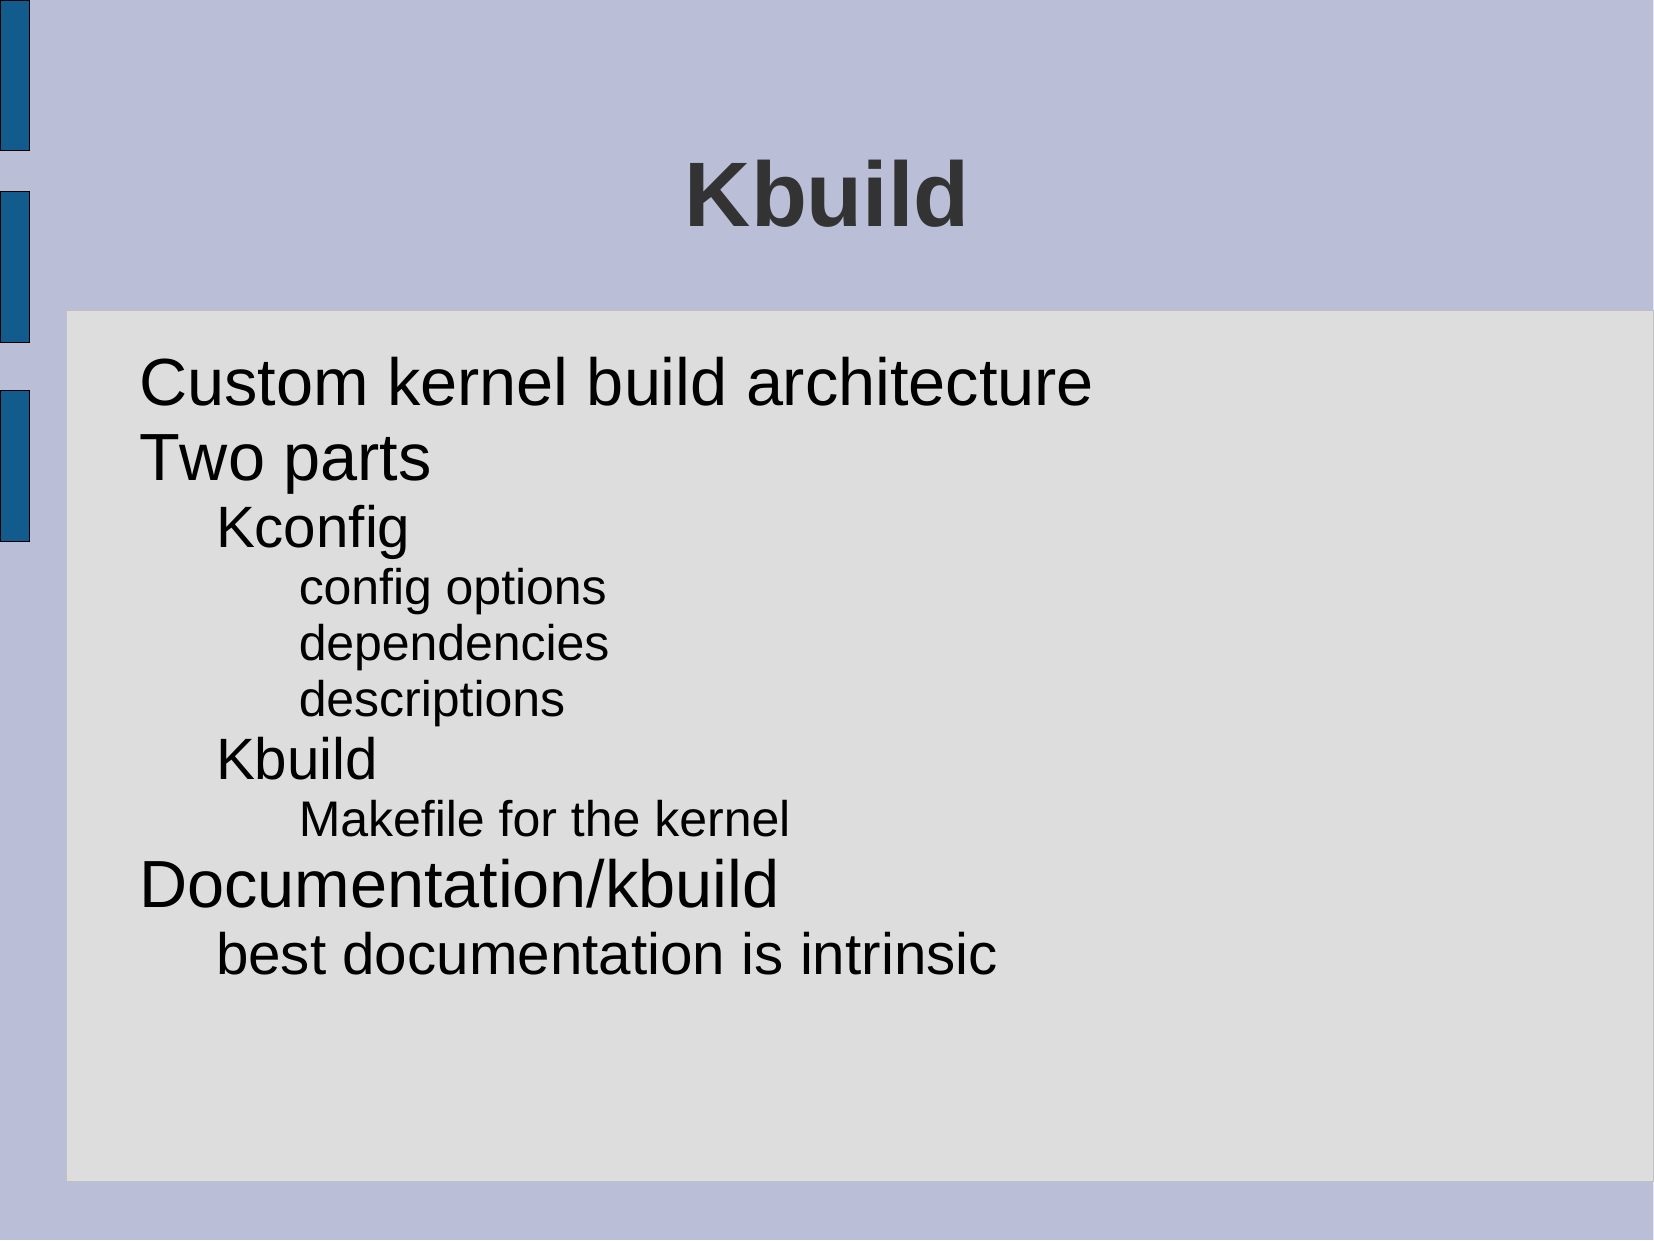

# Kbuild
Custom kernel build architecture
Two parts
Kconfig
config options
dependencies
descriptions
Kbuild
Makefile for the kernel
Documentation/kbuild
best documentation is intrinsic